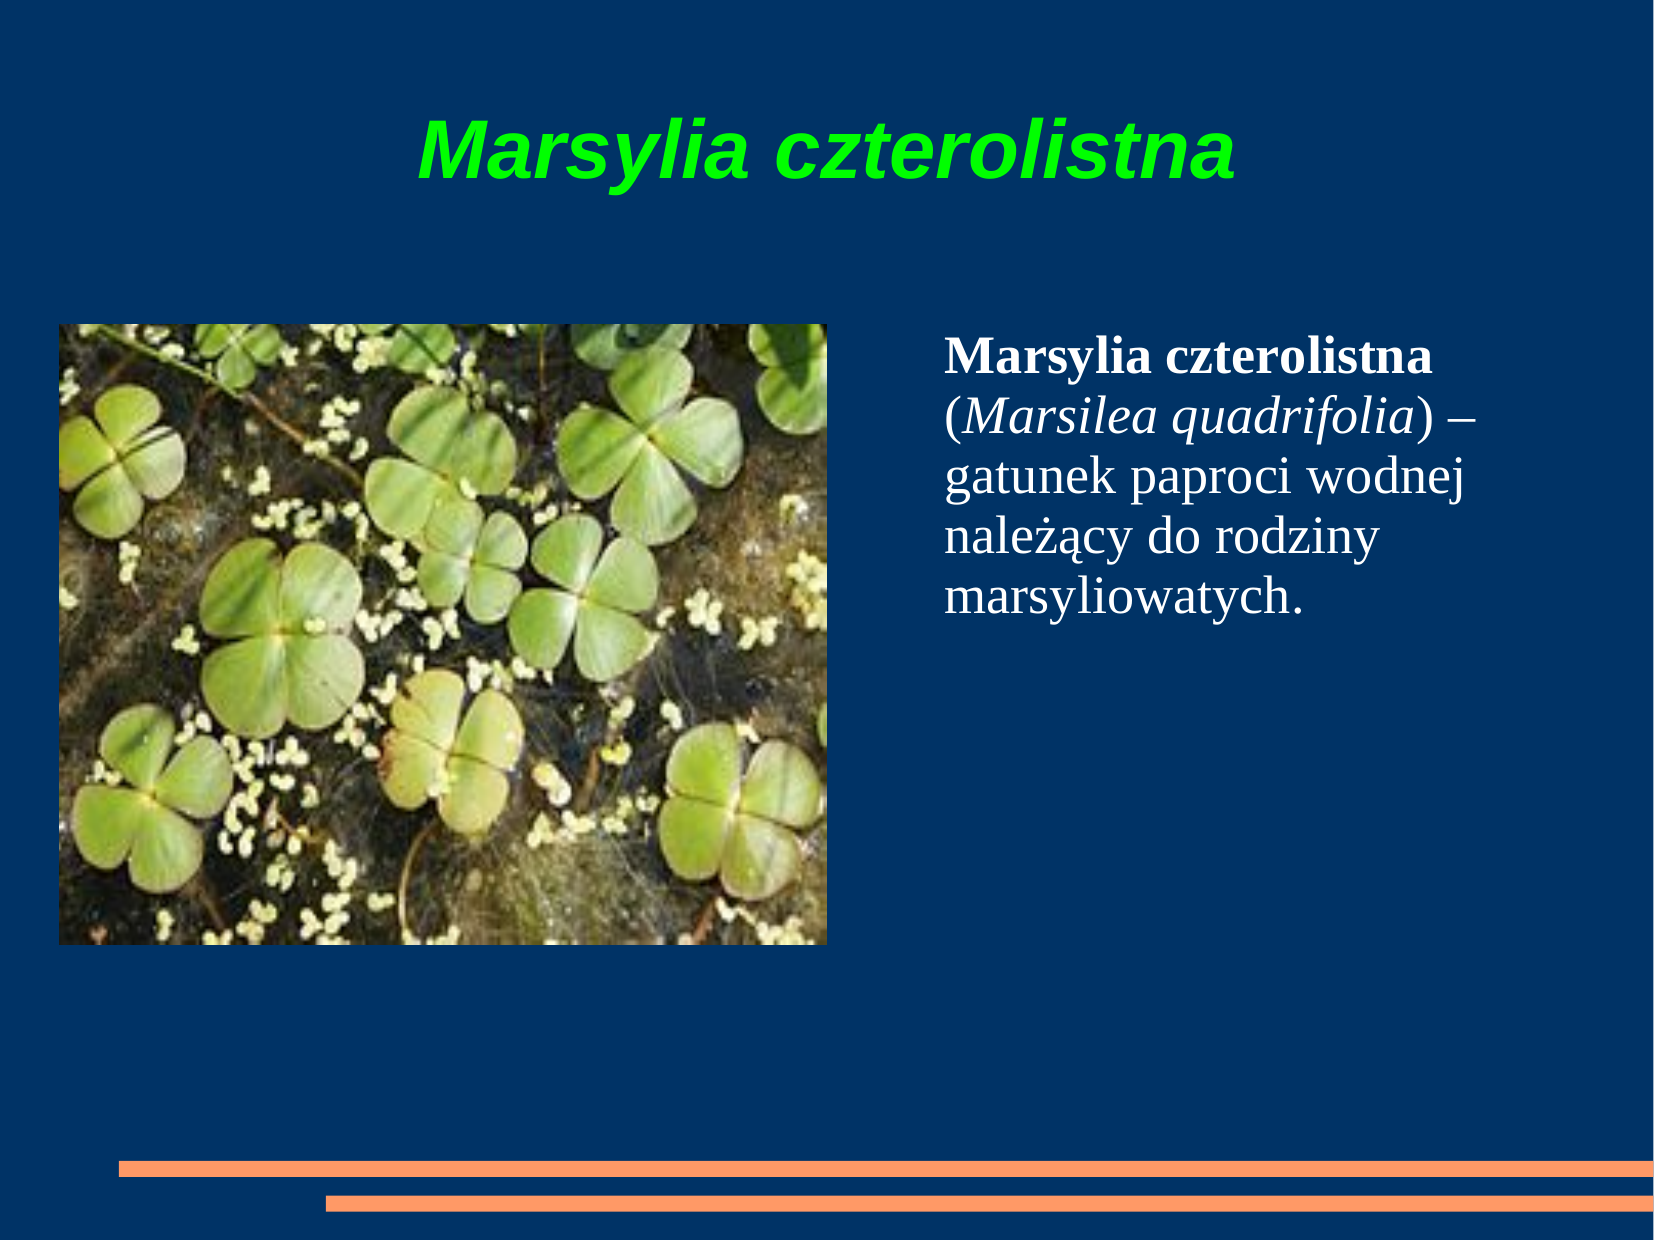

# Marsylia czterolistna
Marsylia czterolistna (Marsilea quadrifolia) – gatunek paproci wodnej należący do rodziny marsyliowatych.